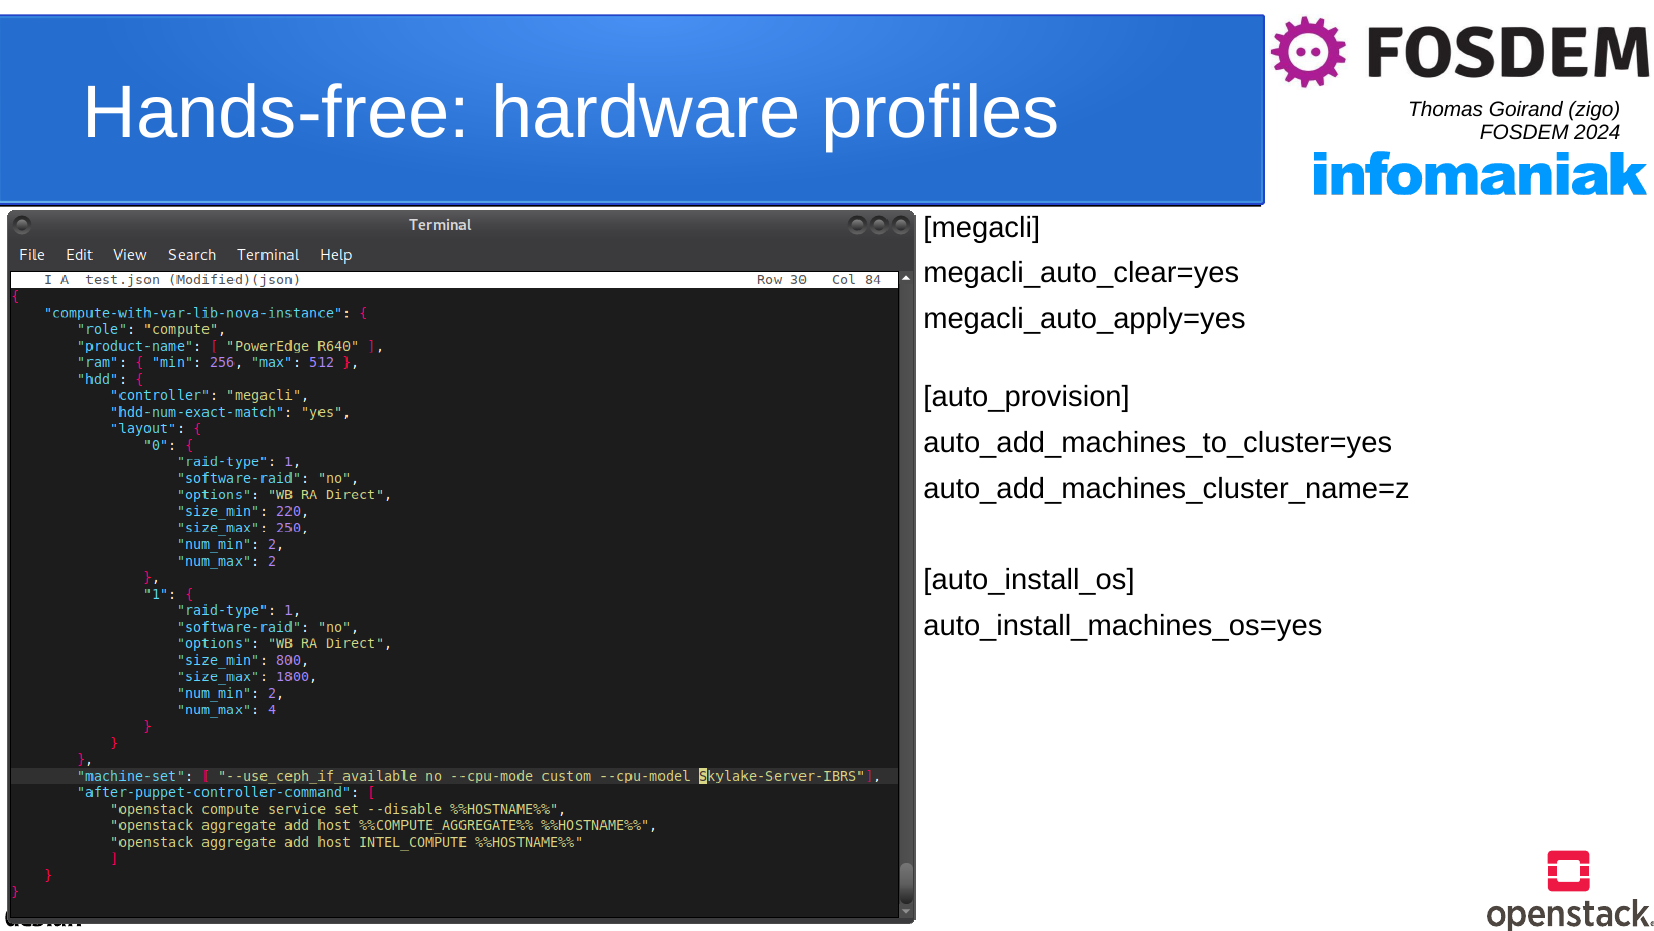

Hands-free: hardware profiles
[megacli]
megacli_auto_clear=yes
megacli_auto_apply=yes
[auto_provision]
auto_add_machines_to_cluster=yes
auto_add_machines_cluster_name=z
[auto_install_os]
auto_install_machines_os=yes
#